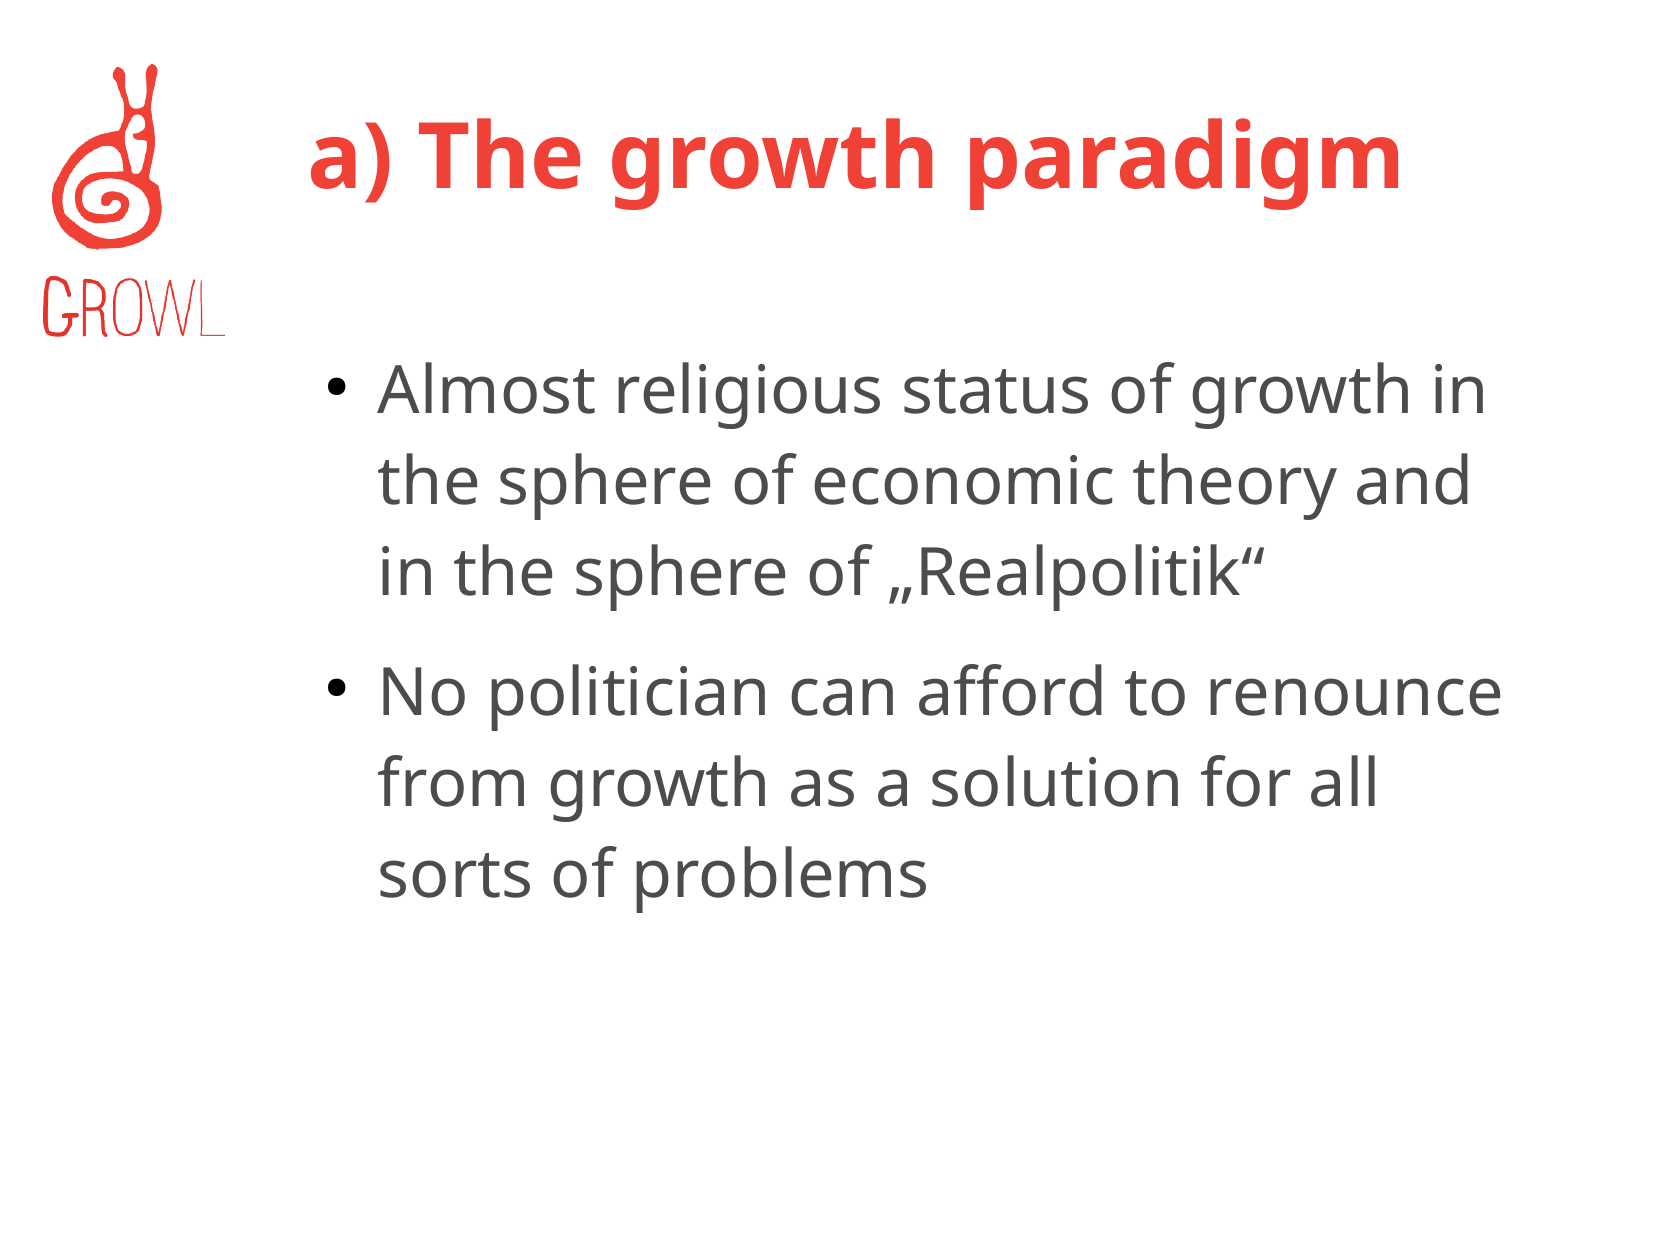

# a) The growth paradigm
Almost religious status of growth in the sphere of economic theory and in the sphere of „Realpolitik“
No politician can afford to renounce from growth as a solution for all sorts of problems